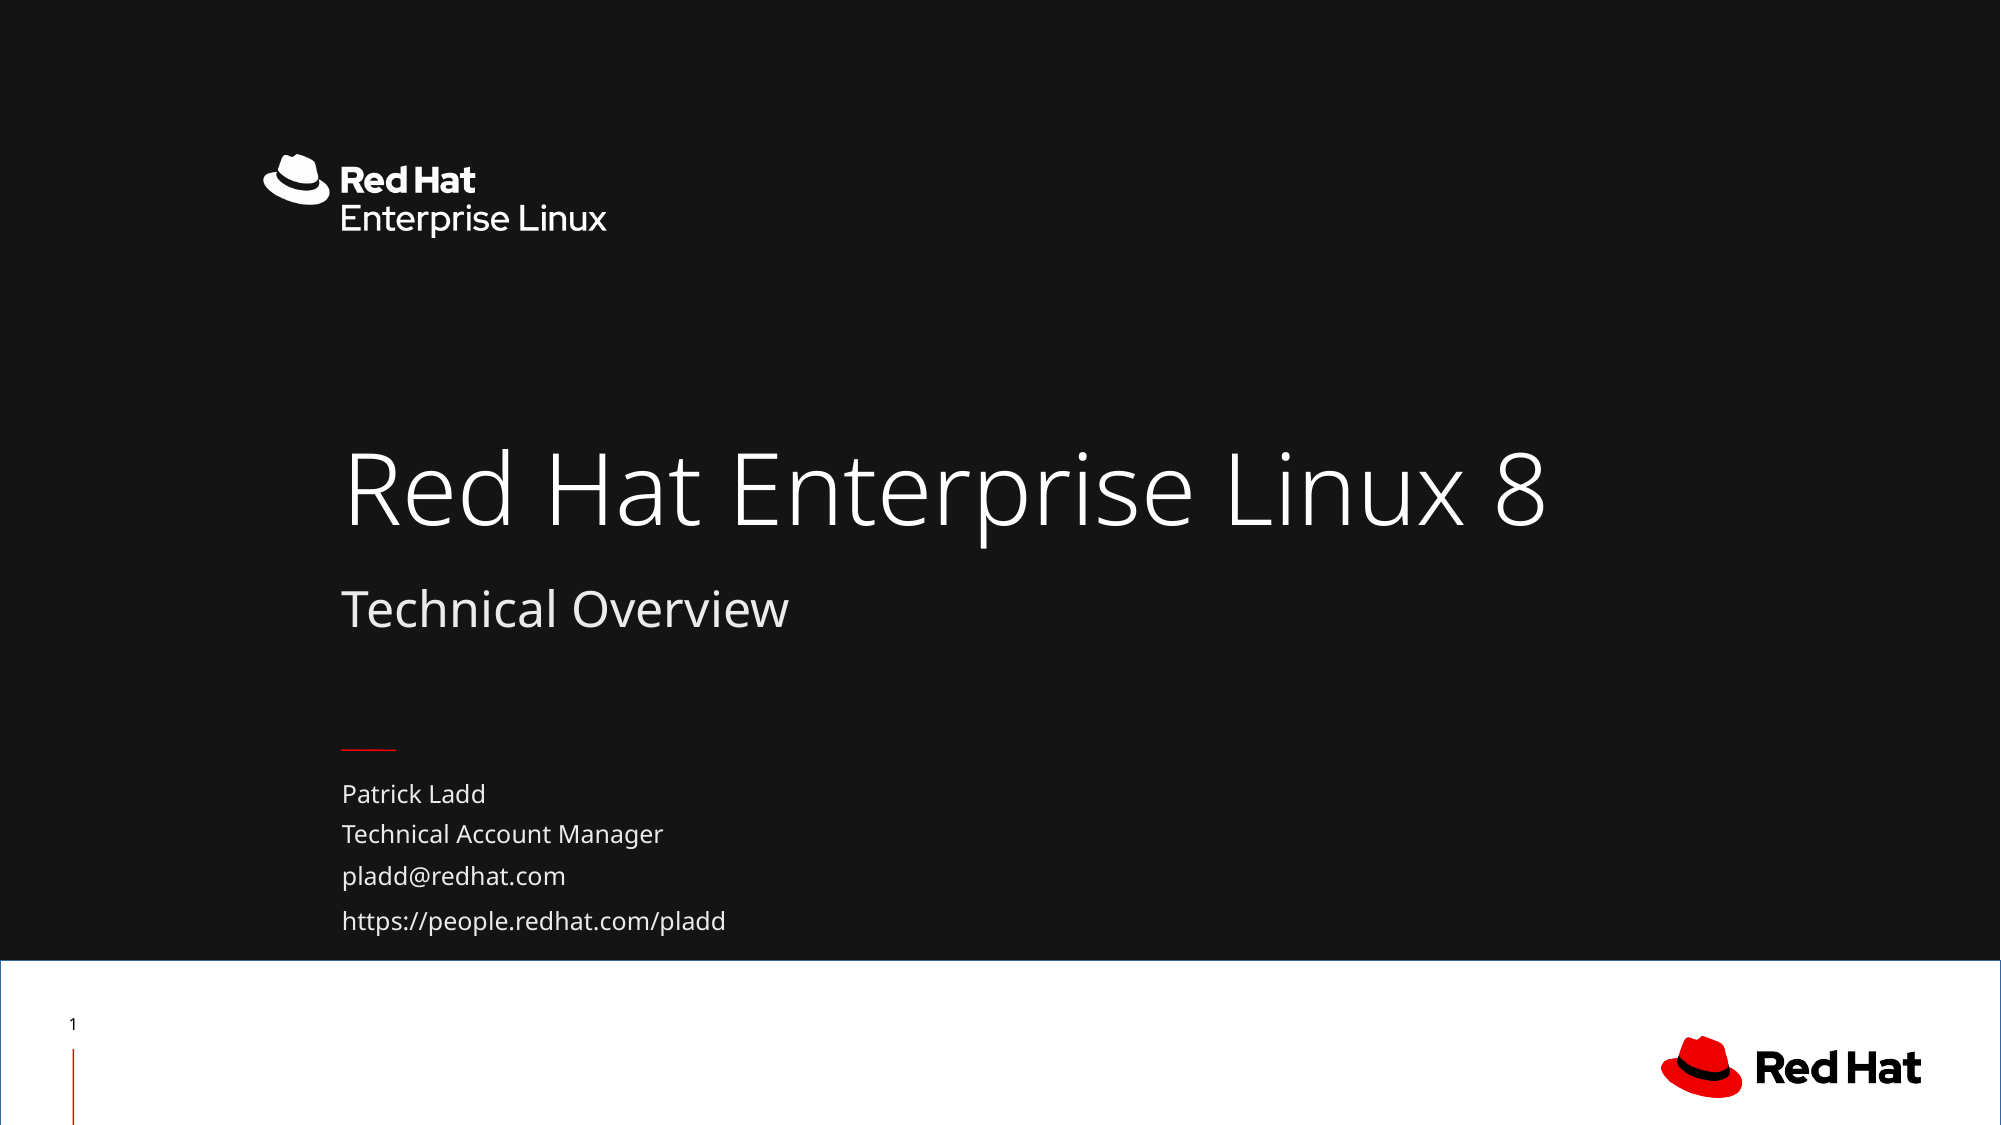

# Red Hat Enterprise Linux 8
Technical Overview
Patrick Ladd
Technical Account Manager
pladd@redhat.com
https://people.redhat.com/pladd
1